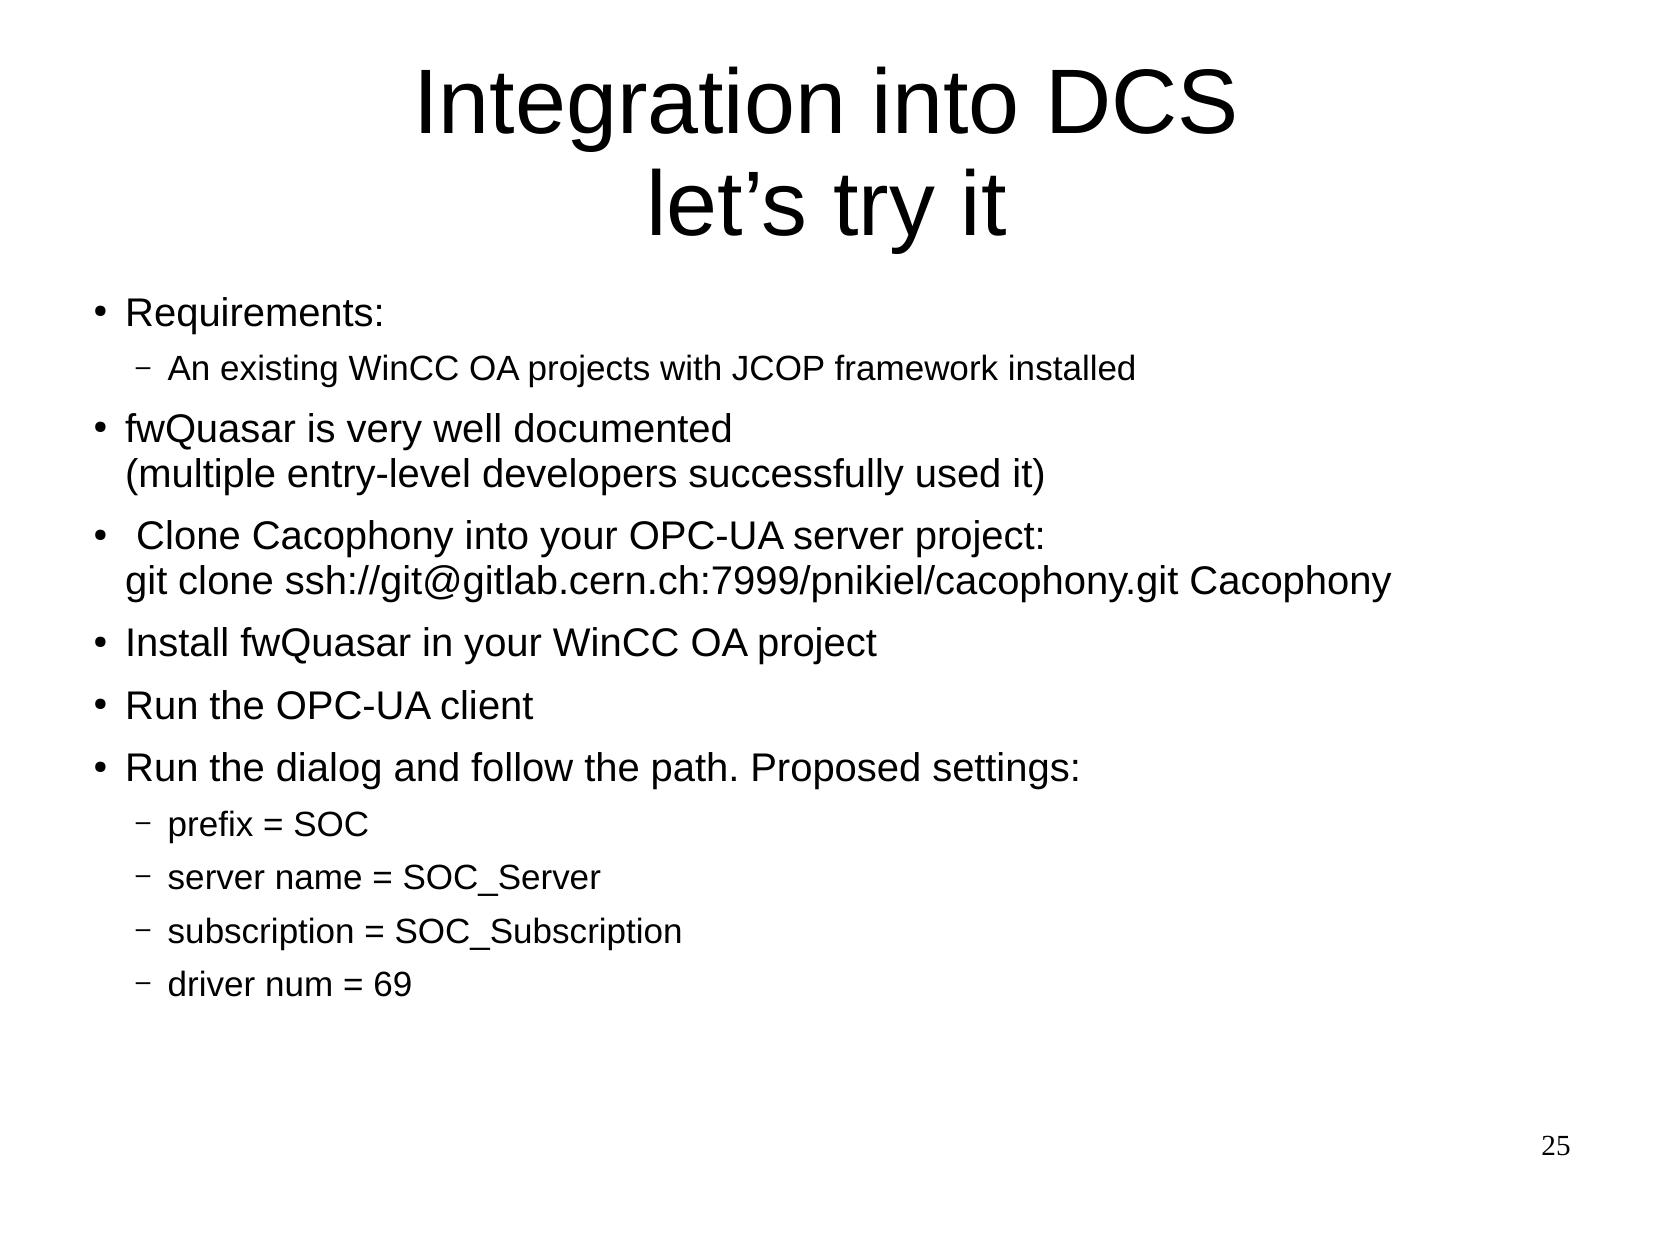

# Integration into DCS let’s try it
Requirements:
An existing WinCC OA projects with JCOP framework installed
fwQuasar is very well documented
(multiple entry-level developers successfully used it)
 Clone Cacophony into your OPC-UA server project:
git clone ssh://git@gitlab.cern.ch:7999/pnikiel/cacophony.git Cacophony
Install fwQuasar in your WinCC OA project
Run the OPC-UA client
Run the dialog and follow the path. Proposed settings:
prefix = SOC
server name = SOC_Server
subscription = SOC_Subscription
driver num = 69
25